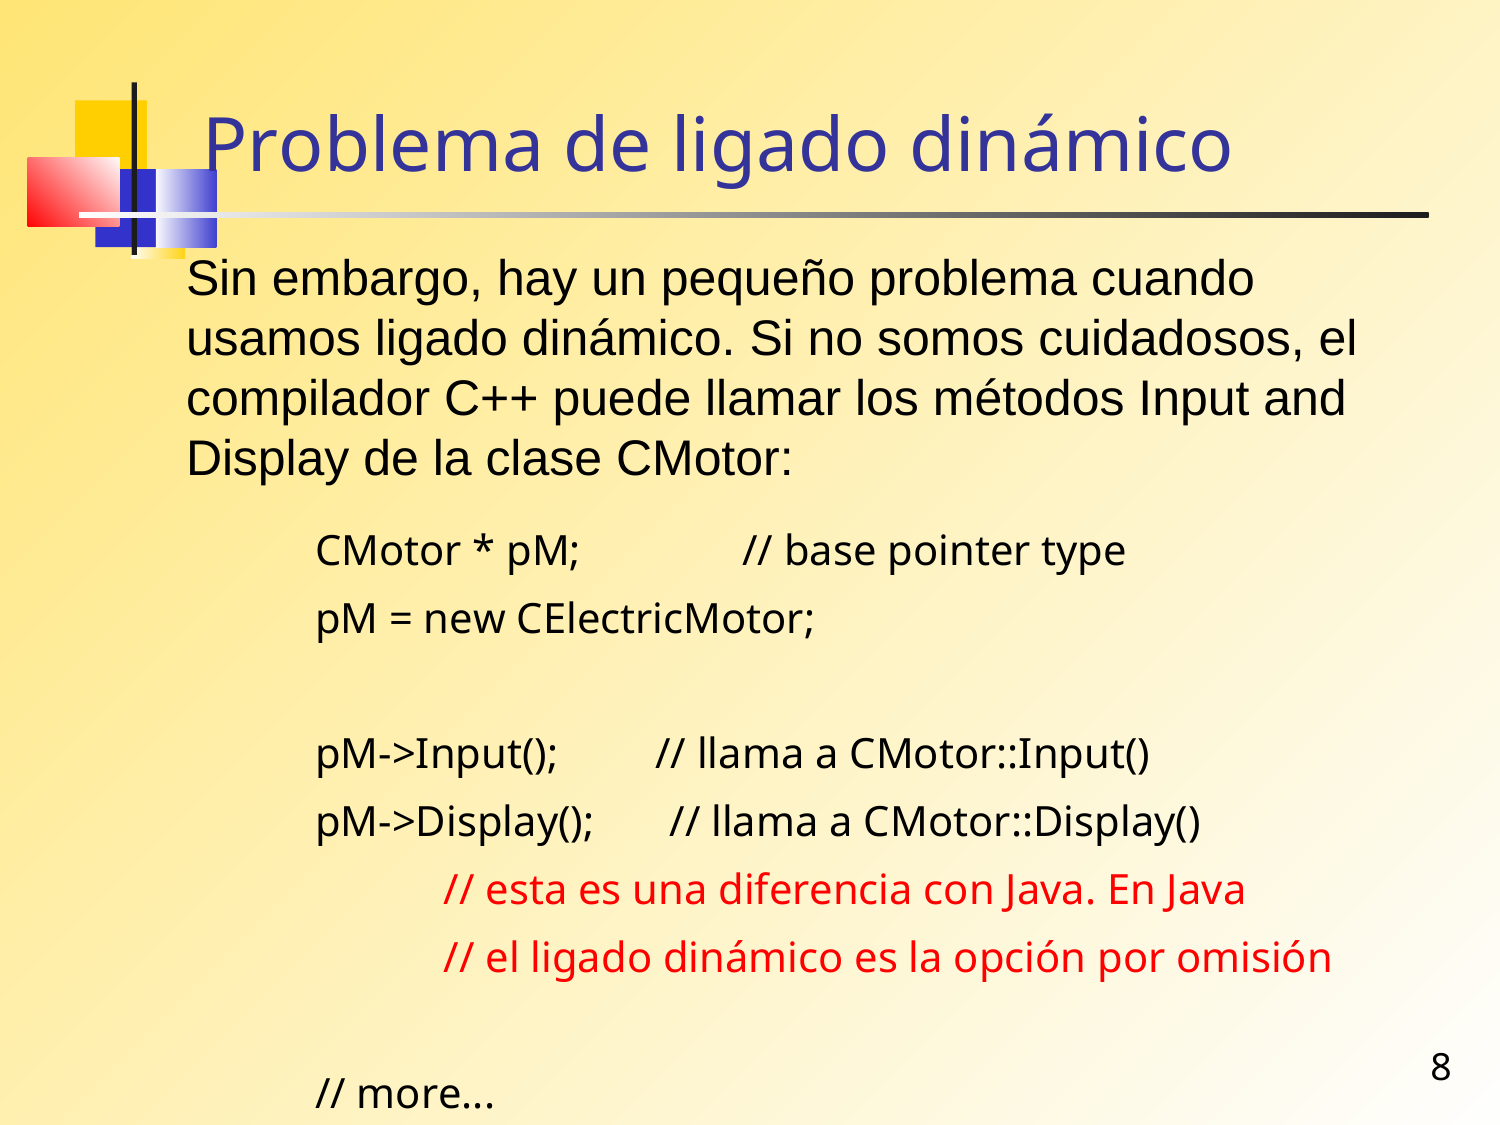

# Problema de ligado dinámico
Sin embargo, hay un pequeño problema cuando usamos ligado dinámico. Si no somos cuidadosos, el compilador C++ puede llamar los métodos Input and Display de la clase CMotor:
CMotor * pM; // base pointer type
pM = new CElectricMotor;
pM->Input(); // llama a CMotor::Input()‏
pM->Display(); // llama a CMotor::Display()‏
 // esta es una diferencia con Java. En Java
 // el ligado dinámico es la opción por omisión
// more...
8